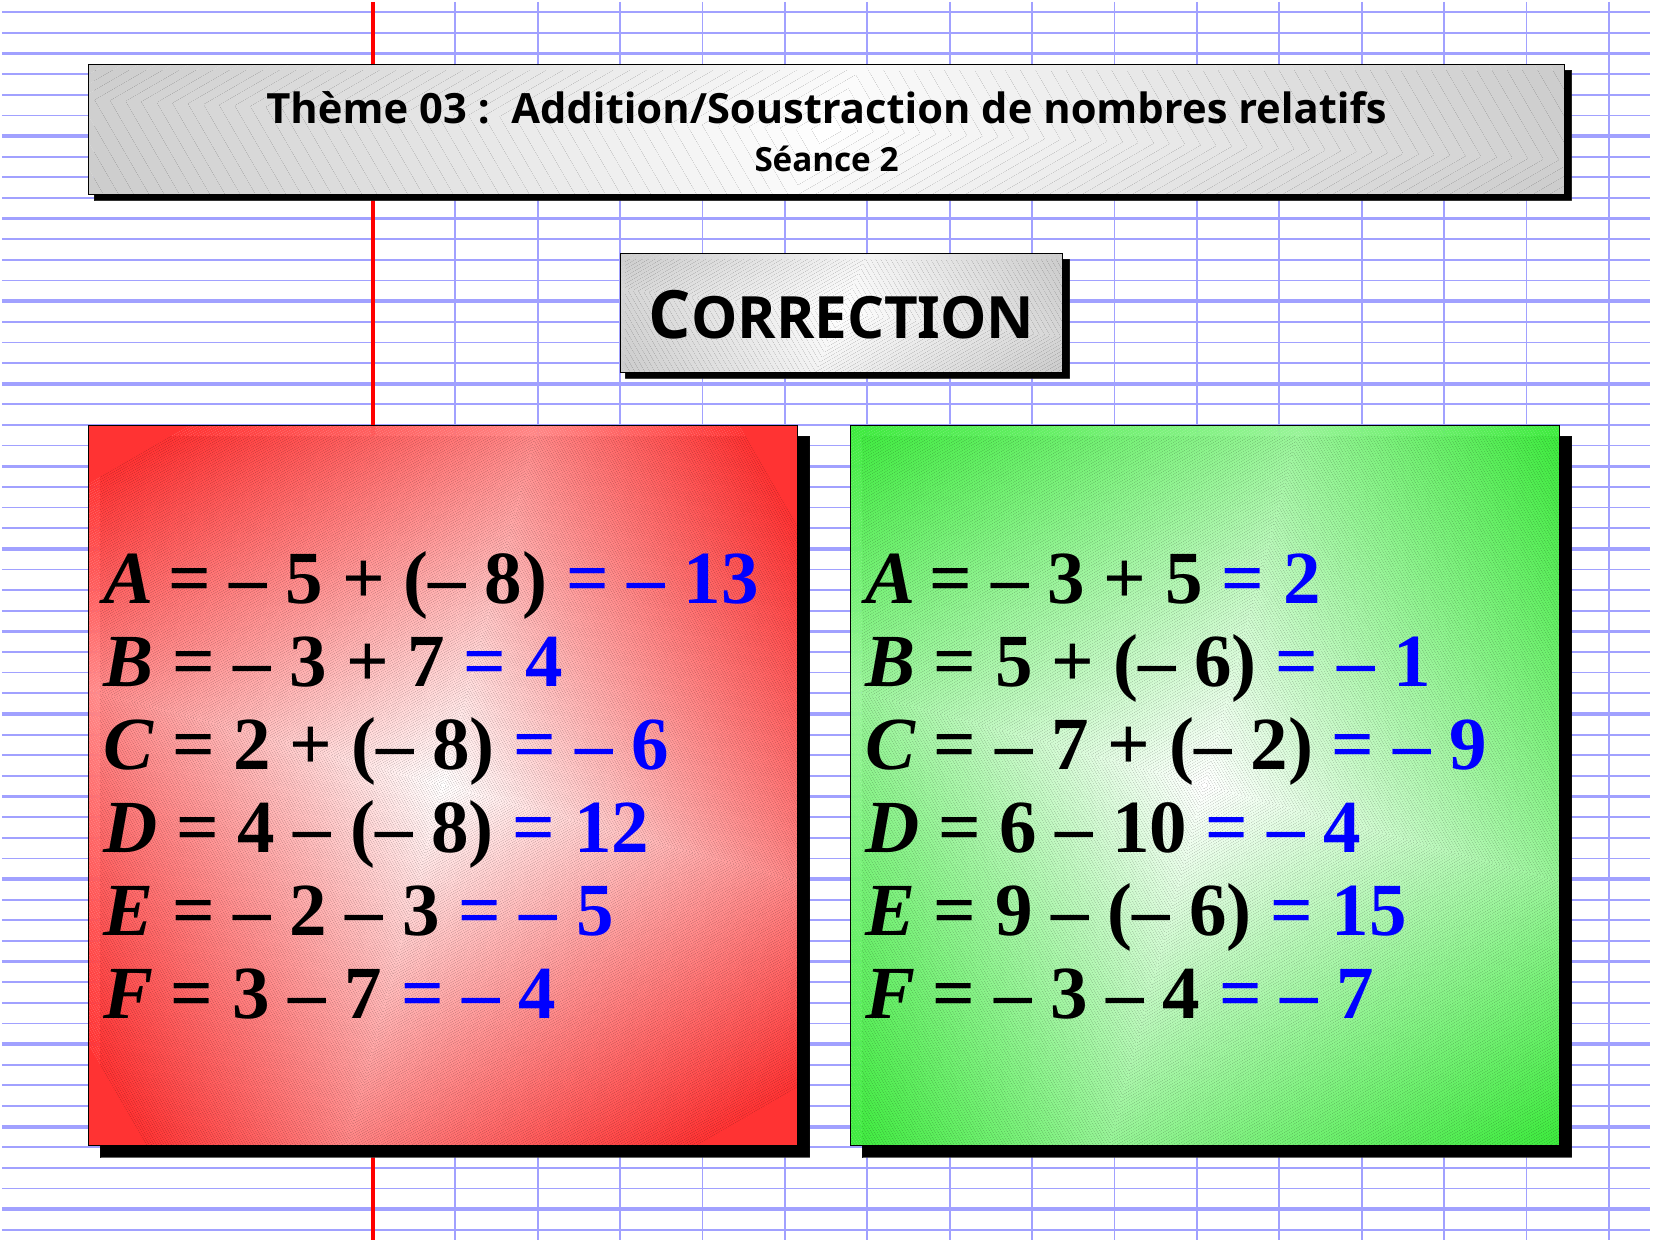

Thème 03 : Addition/Soustraction de nombres relatifs
Séance 2
CORRECTION
A = – 5 + (– 8) = – 13
B = – 3 + 7 = 4
C = 2 + (– 8) = – 6
D = 4 – (– 8) = 12
E = – 2 – 3 = – 5
F = 3 – 7 = – 4
A = – 3 + 5 = 2
B = 5 + (– 6) = – 1
C = – 7 + (– 2) = – 9
D = 6 – 10 = – 4
E = 9 – (– 6) = 15
F = – 3 – 4 = – 7